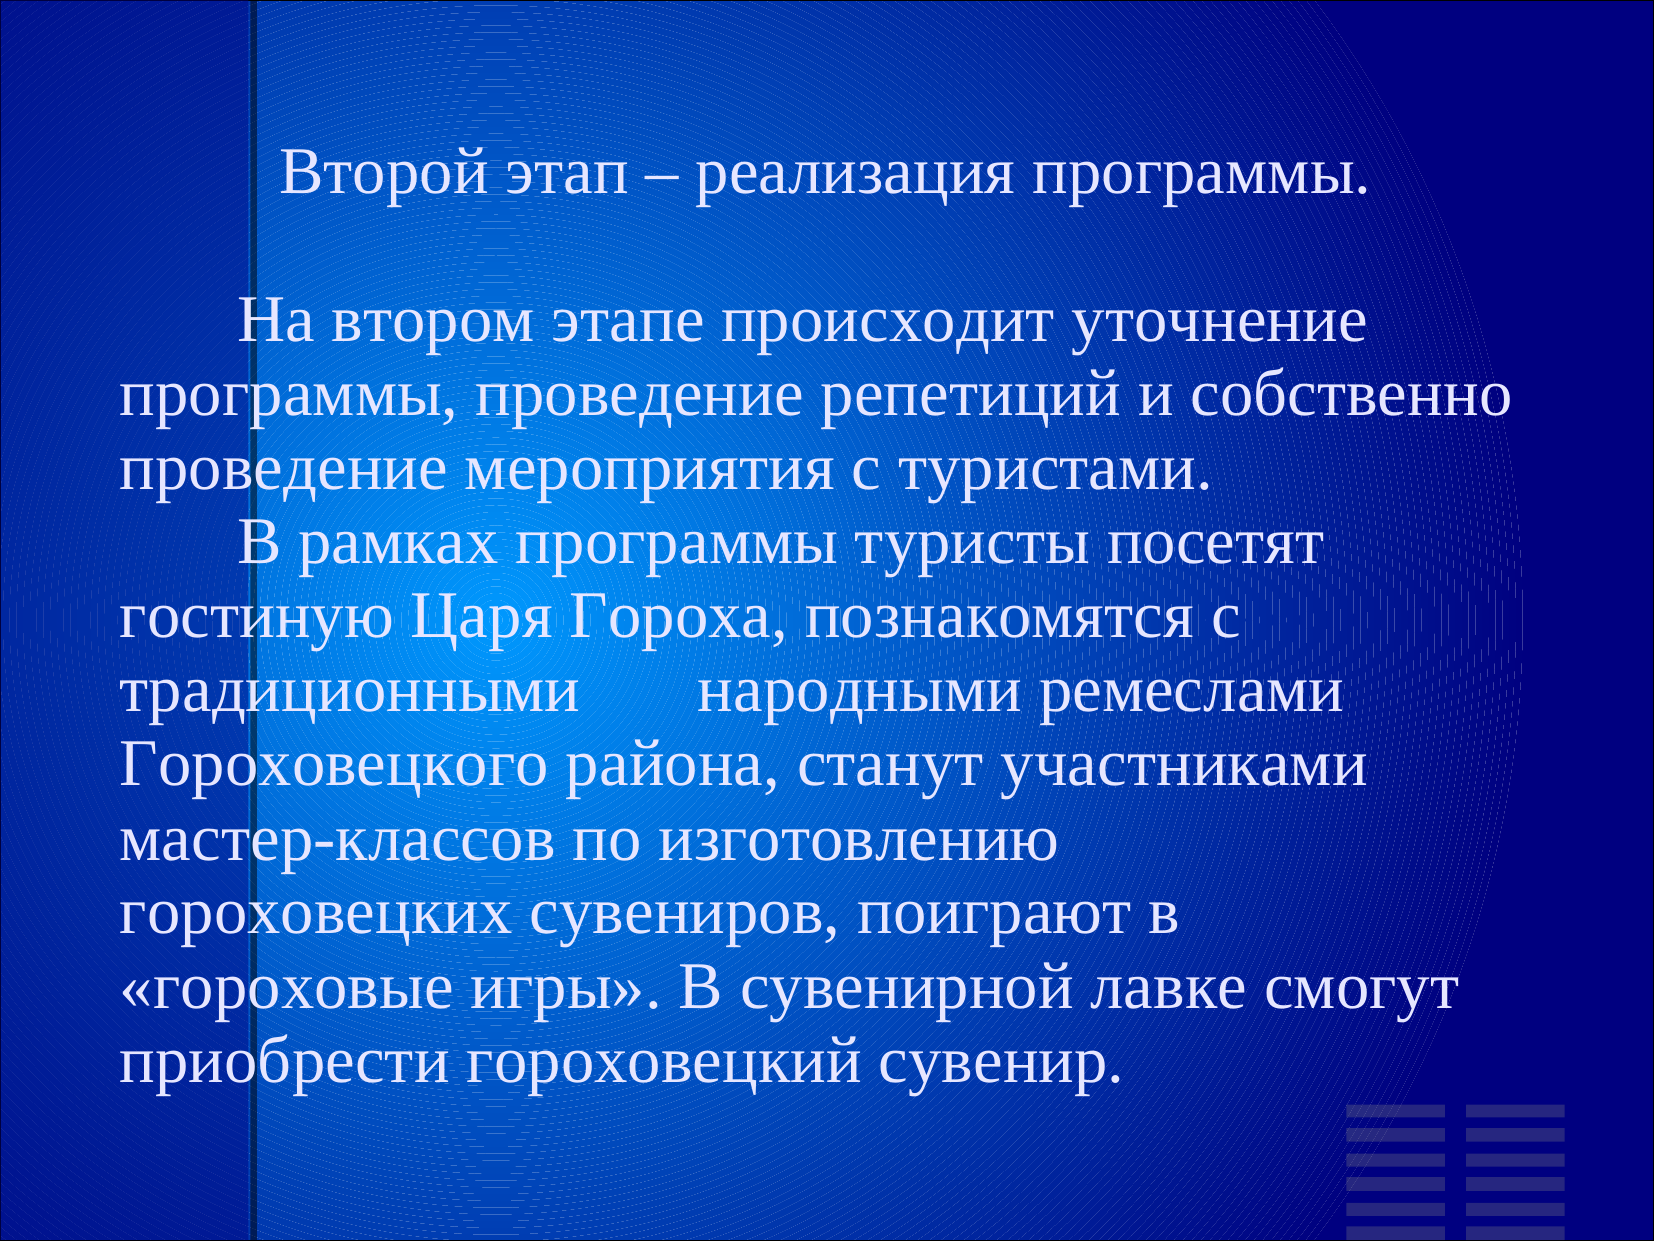

# Второй этап – реализация программы.
 На втором этапе происходит уточнение программы, проведение репетиций и собственно проведение мероприятия с туристами.
 В рамках программы туристы посетят гостиную Царя Гороха, познакомятся с традиционными народными ремеслами Гороховецкого района, станут участниками мастер-классов по изготовлению гороховецких сувениров, поиграют в «гороховые игры». В сувенирной лавке смогут приобрести гороховецкий сувенир.